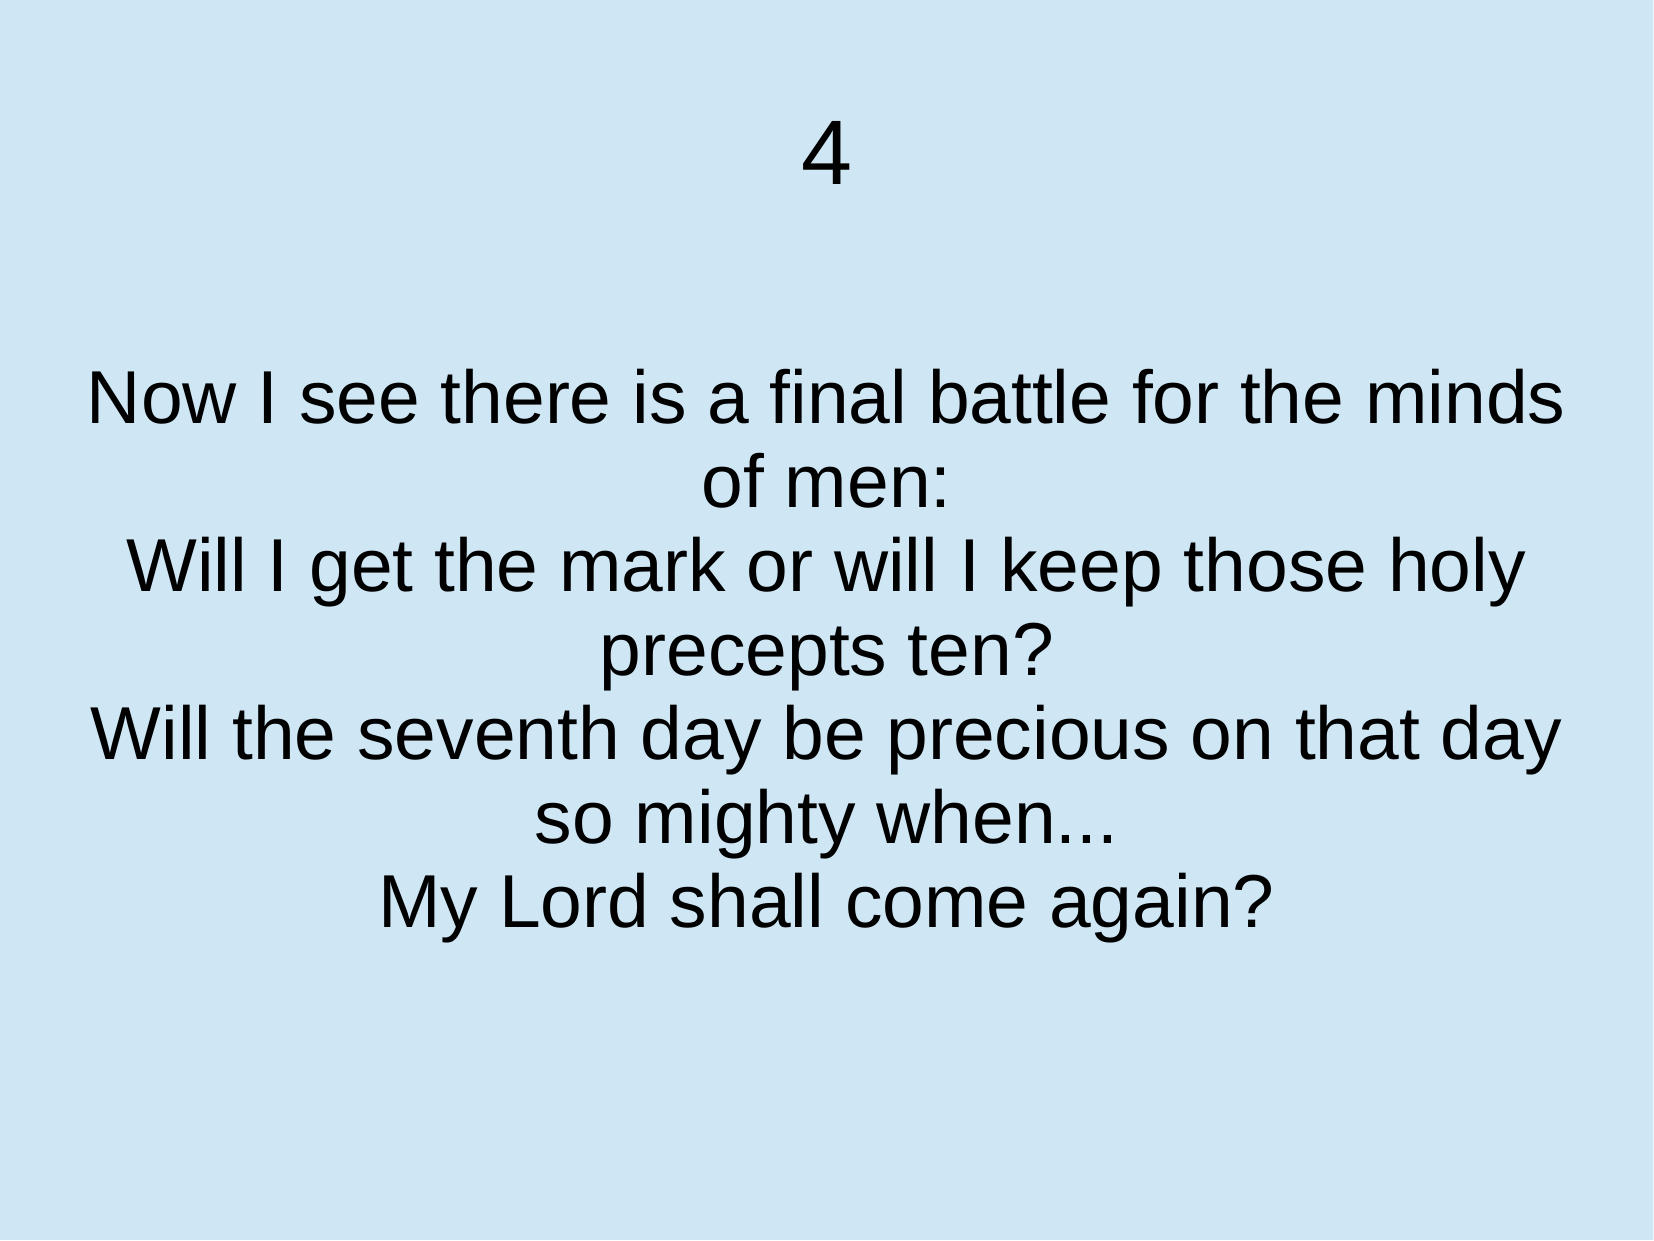

# 4
Now I see there is a final battle for the minds of men:
Will I get the mark or will I keep those holy precepts ten?
Will the seventh day be precious on that day so mighty when...
My Lord shall come again?